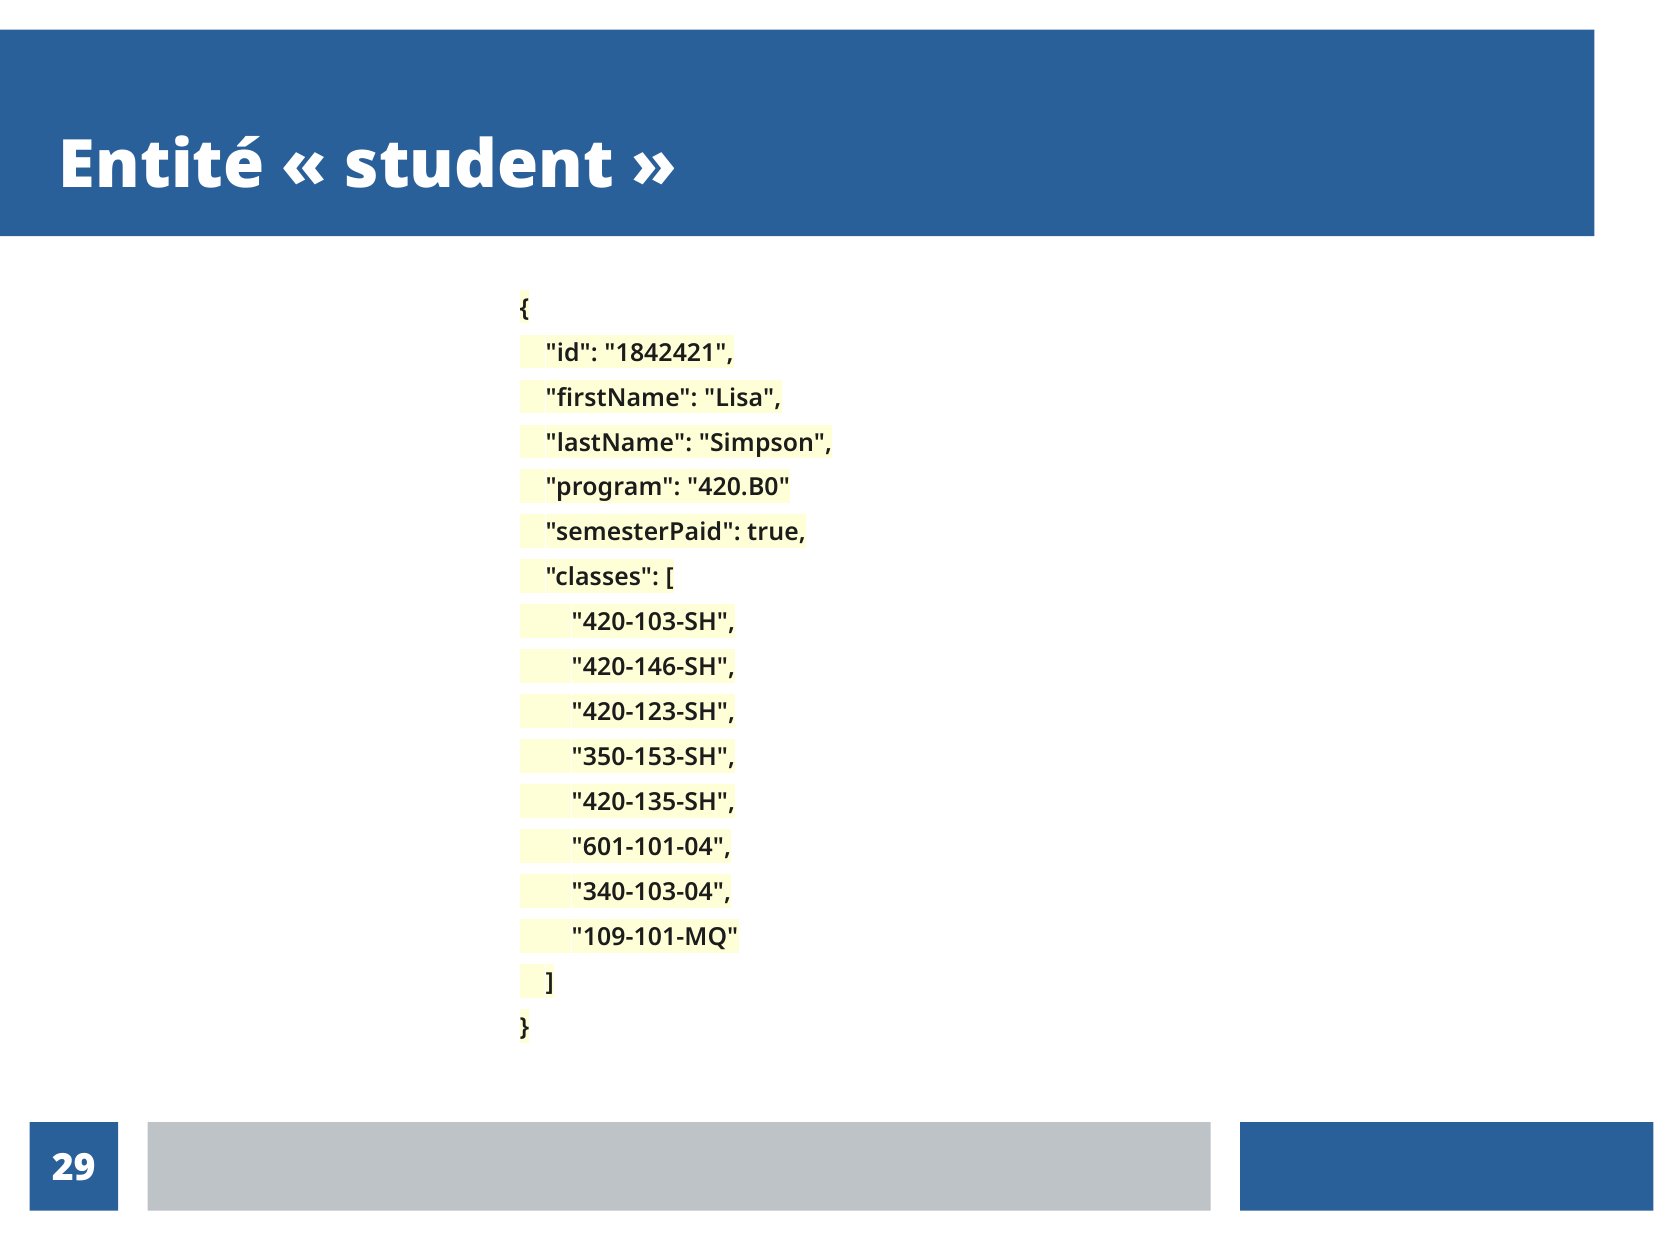

# Entité « student »
{
 "id": "1842421",
 "firstName": "Lisa",
 "lastName": "Simpson",
 "program": "420.B0"
 "semesterPaid": true,
 "classes": [
 "420-103-SH",
 "420-146-SH",
 "420-123-SH",
 "350-153-SH",
 "420-135-SH",
 "601-101-04",
 "340-103-04",
 "109-101-MQ"
 ]
}
29